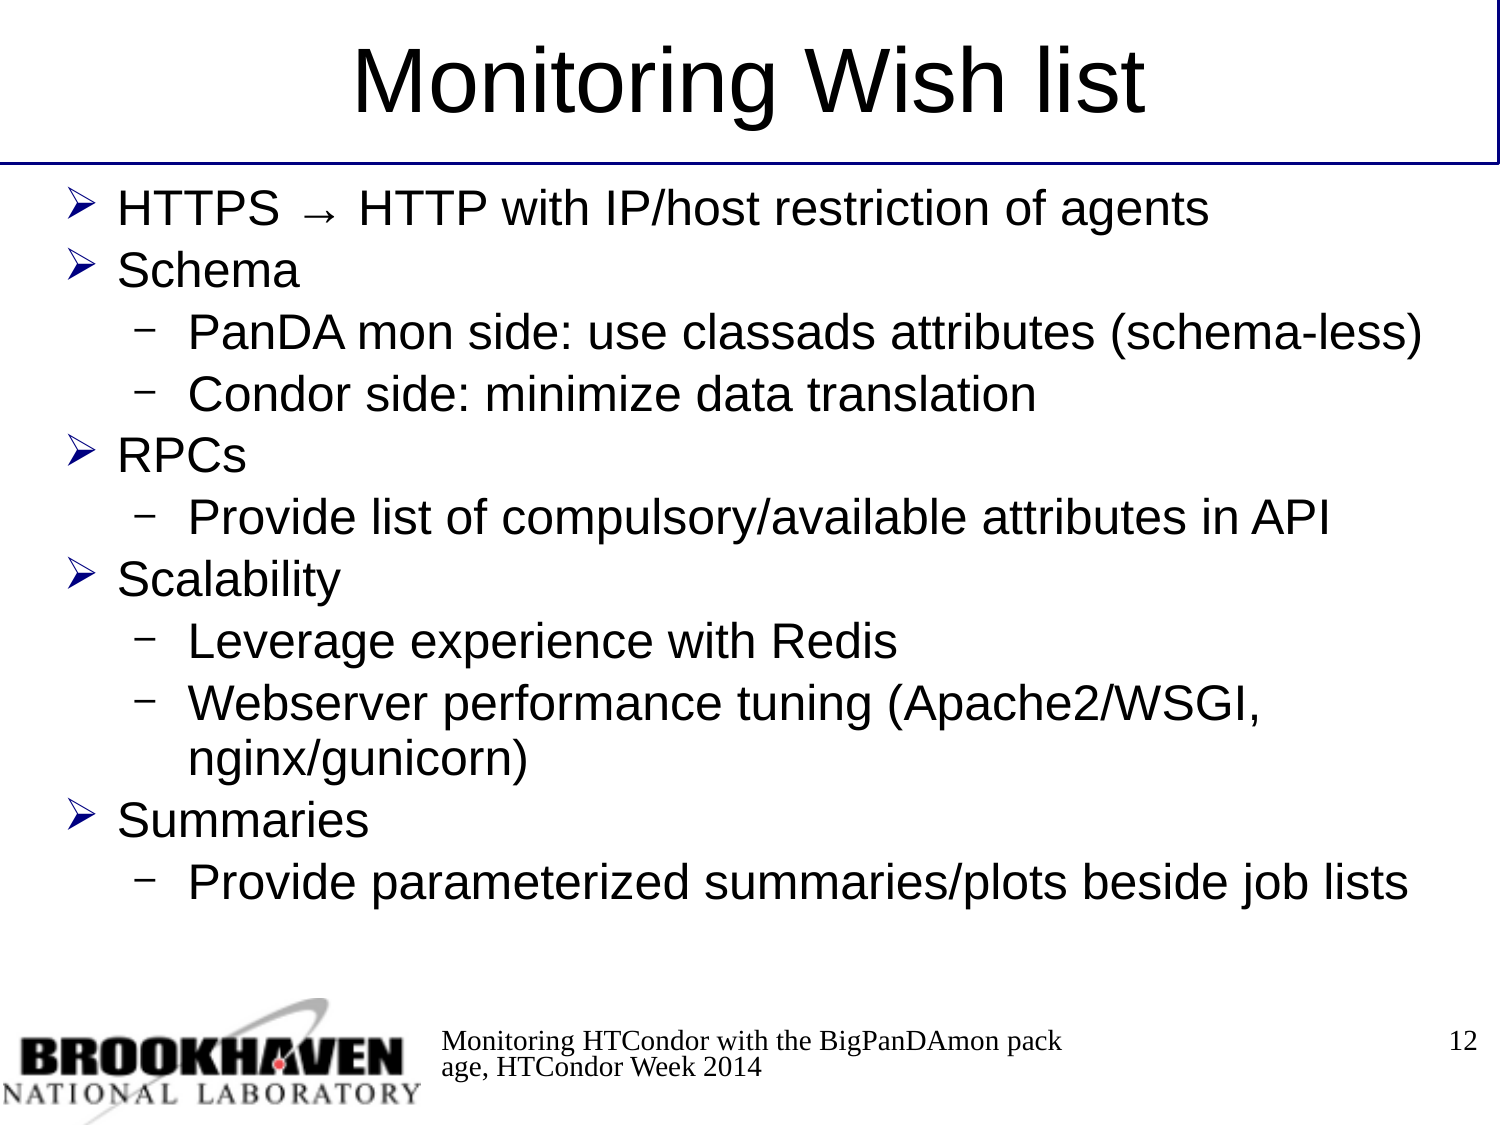

# Monitoring Wish list
HTTPS → HTTP with IP/host restriction of agents
Schema
PanDA mon side: use classads attributes (schema-less)
Condor side: minimize data translation
RPCs
Provide list of compulsory/available attributes in API
Scalability
Leverage experience with Redis
Webserver performance tuning (Apache2/WSGI, nginx/gunicorn)
Summaries
Provide parameterized summaries/plots beside job lists
Monitoring HTCondor with the BigPanDAmon package, HTCondor Week 2014
12